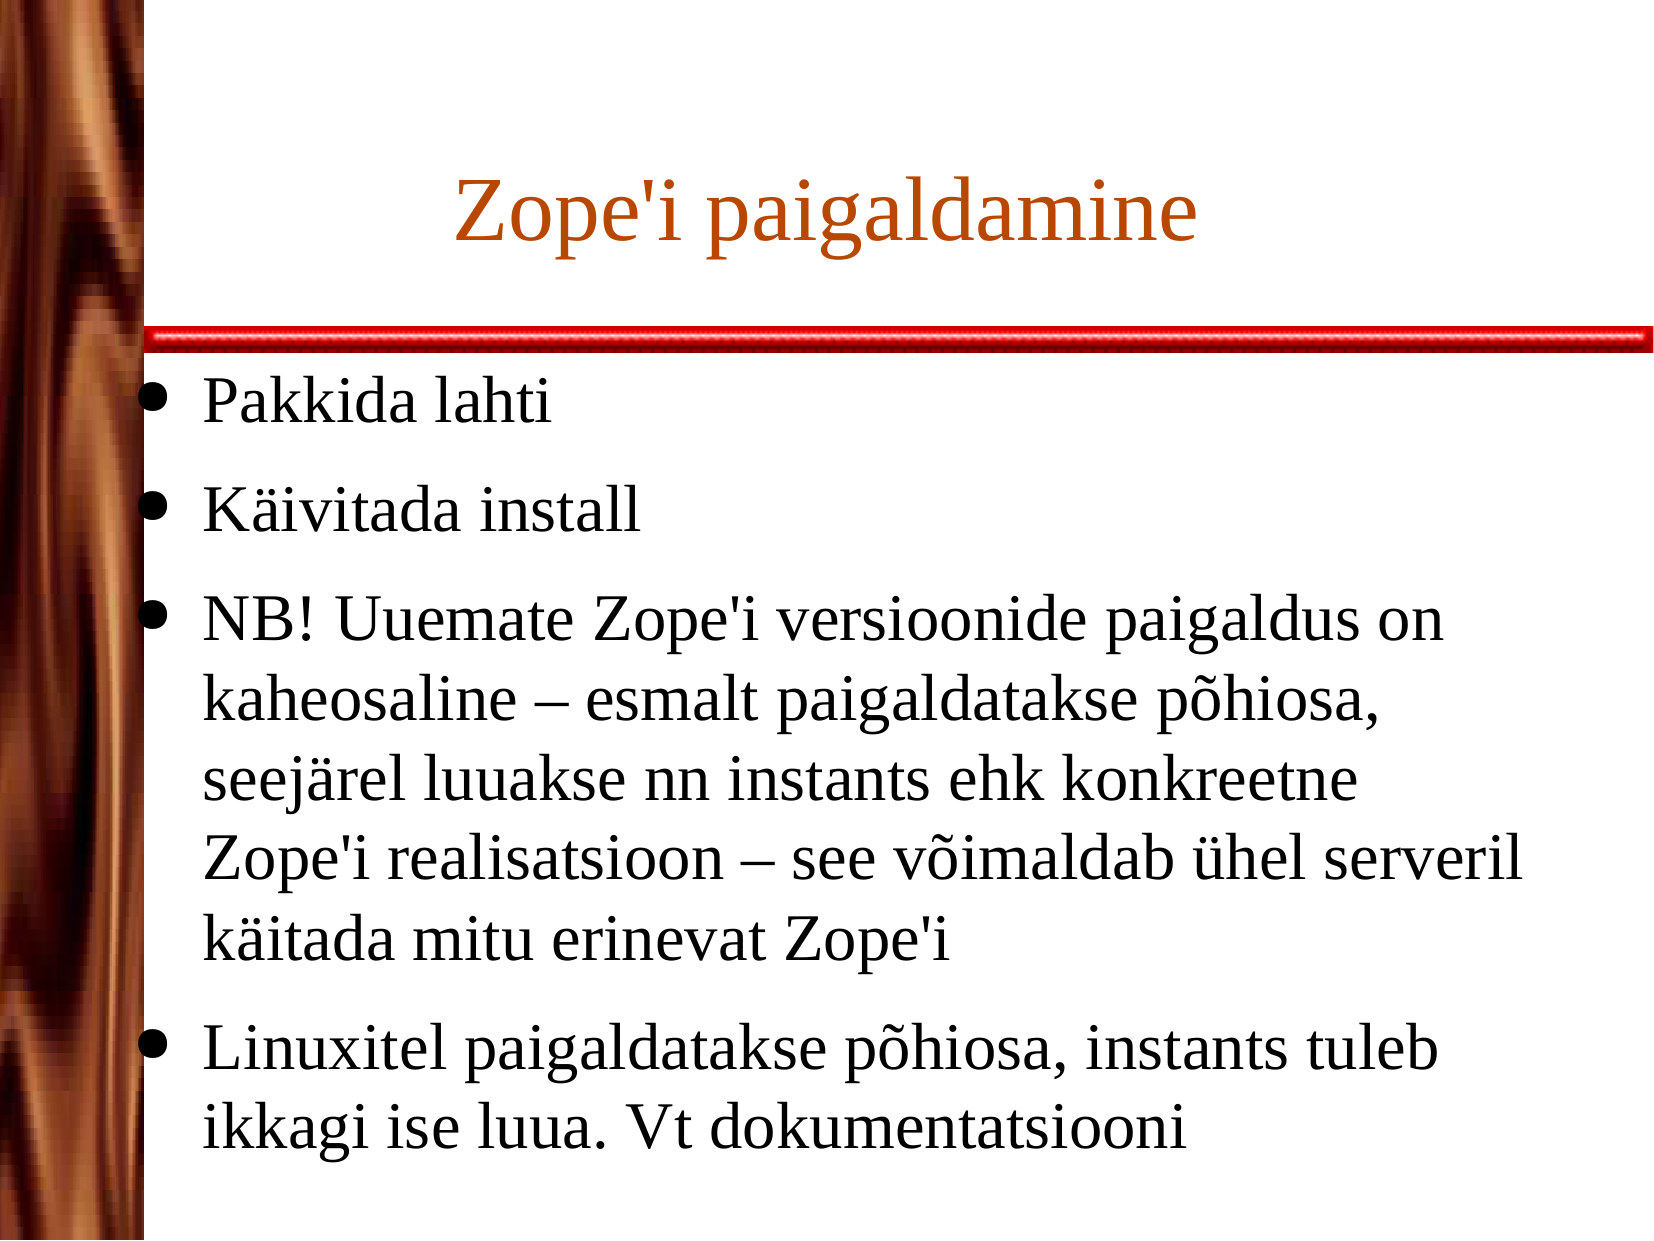

# Zope'i paigaldamine
Pakkida lahti
Käivitada install
NB! Uuemate Zope'i versioonide paigaldus on kaheosaline – esmalt paigaldatakse põhiosa, seejärel luuakse nn instants ehk konkreetne Zope'i realisatsioon – see võimaldab ühel serveril käitada mitu erinevat Zope'i
Linuxitel paigaldatakse põhiosa, instants tuleb ikkagi ise luua. Vt dokumentatsiooni